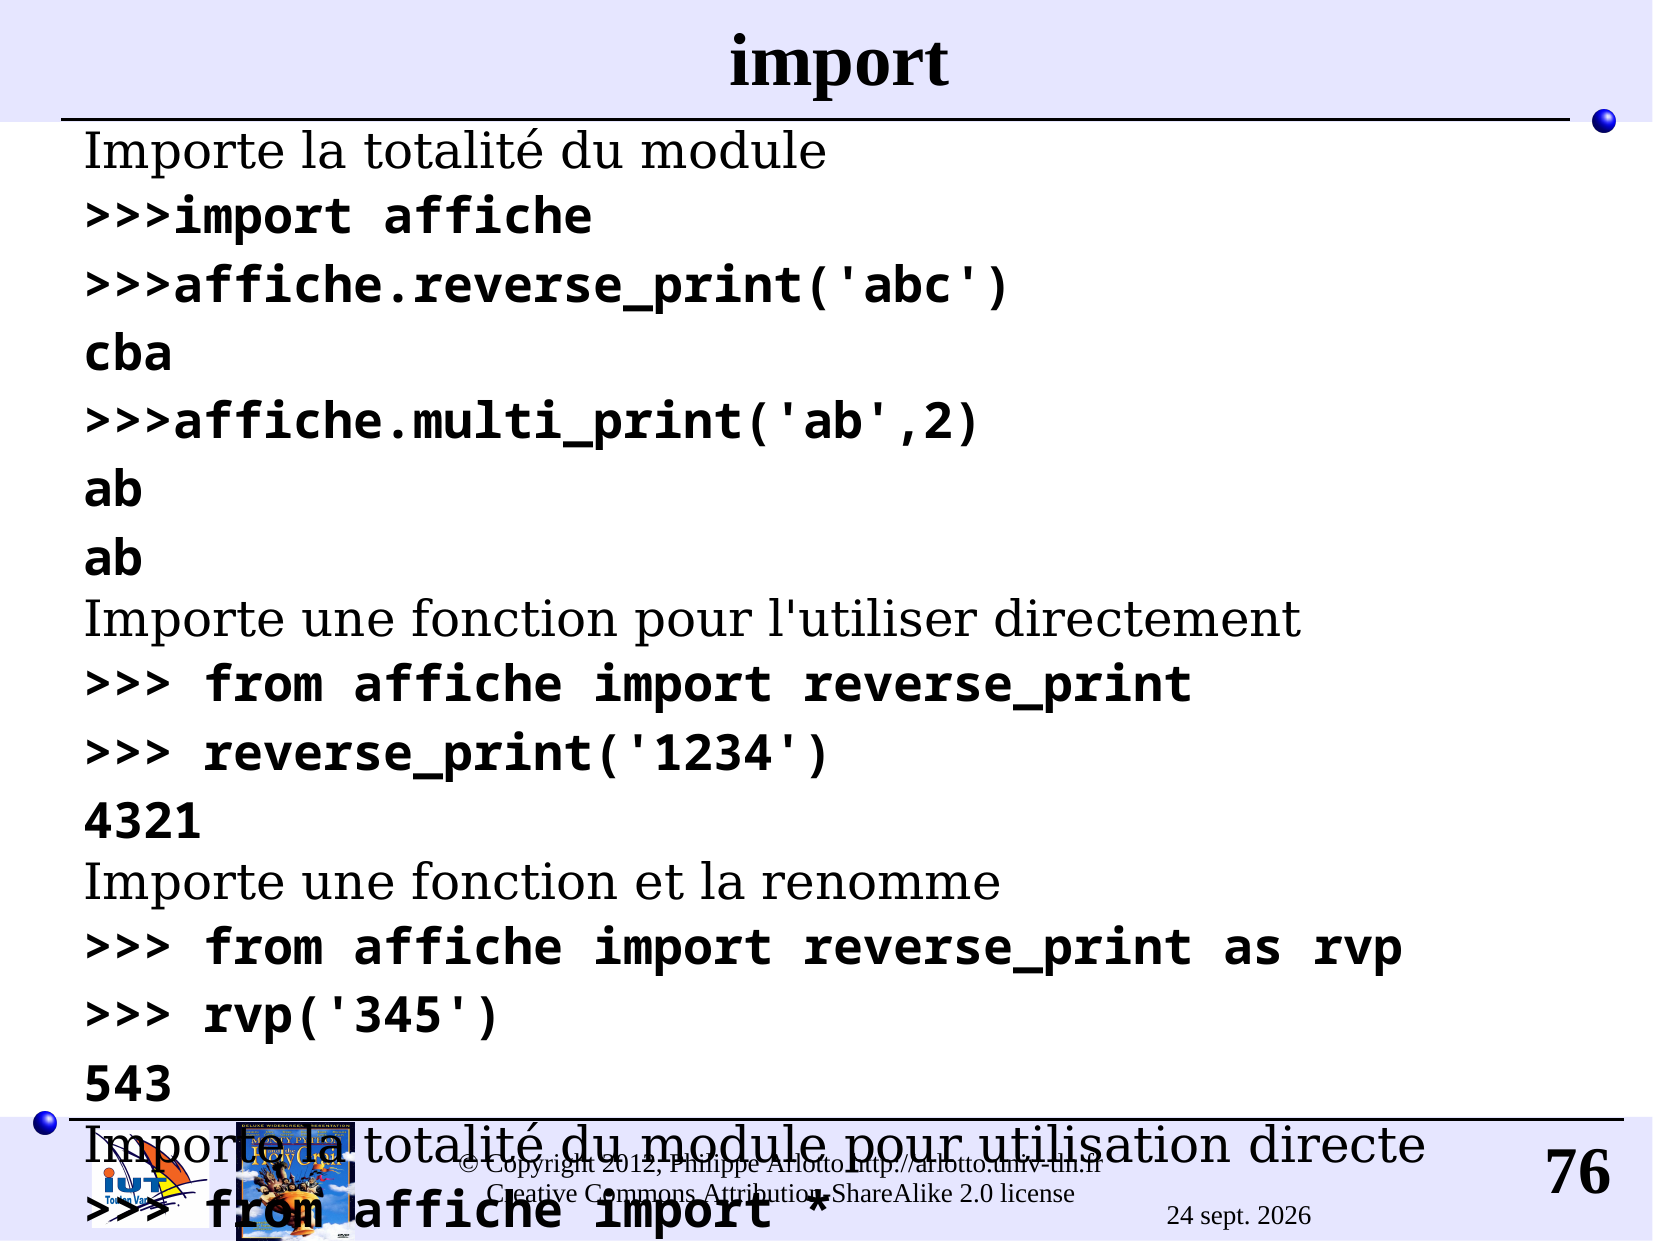

# import
Importe la totalité du module
>>>import affiche
>>>affiche.reverse_print('abc')
cba
>>>affiche.multi_print('ab',2)
ab
ab
Importe une fonction pour l'utiliser directement
>>> from affiche import reverse_print
>>> reverse_print('1234')
4321
Importe une fonction et la renomme
>>> from affiche import reverse_print as rvp
>>> rvp('345')
543
Importe la totalité du module pour utilisation directe
>>> from affiche import *